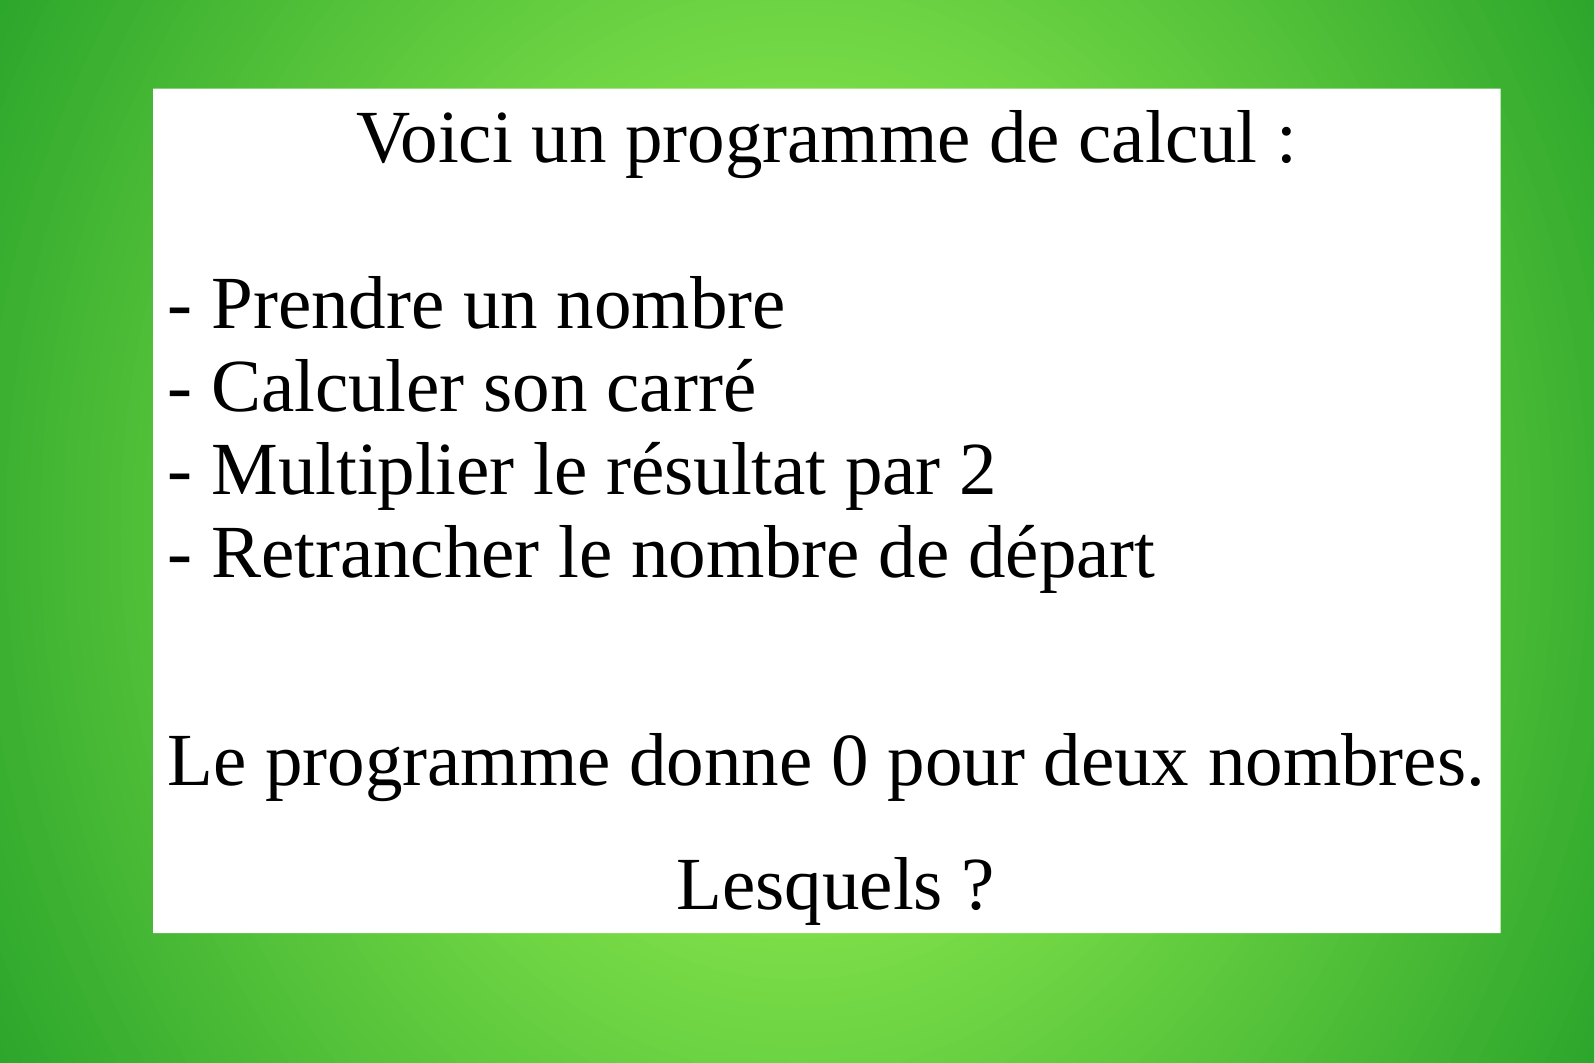

Voici un programme de calcul :
- Prendre un nombre
- Calculer son carré
- Multiplier le résultat par 2
- Retrancher le nombre de départ
Le programme donne 0 pour deux nombres.
 Lesquels ?